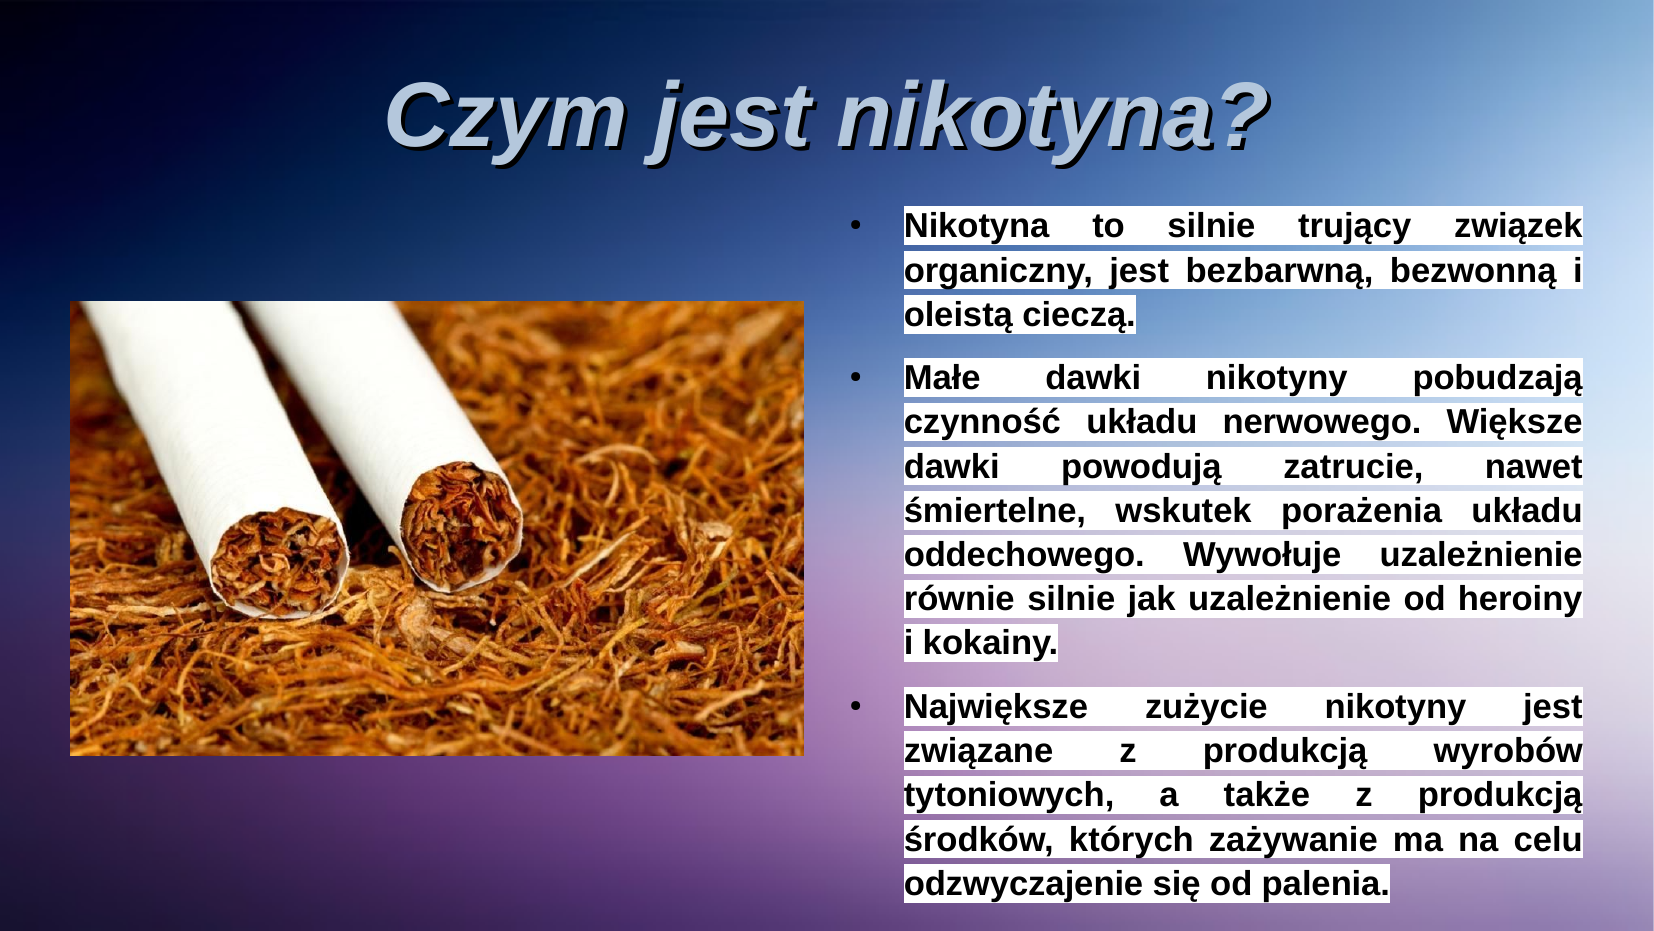

# Czym jest nikotyna?
Nikotyna to silnie trujący związek organiczny, jest bezbarwną, bezwonną i oleistą cieczą.
Małe dawki nikotyny pobudzają czynność układu nerwowego. Większe dawki powodują zatrucie, nawet śmiertelne, wskutek porażenia układu oddechowego. Wywołuje uzależnienie równie silnie jak uzależnienie od heroiny i kokainy.
Największe zużycie nikotyny jest związane z produkcją wyrobów tytoniowych, a także z produkcją środków, których zażywanie ma na celu odzwyczajenie się od palenia.